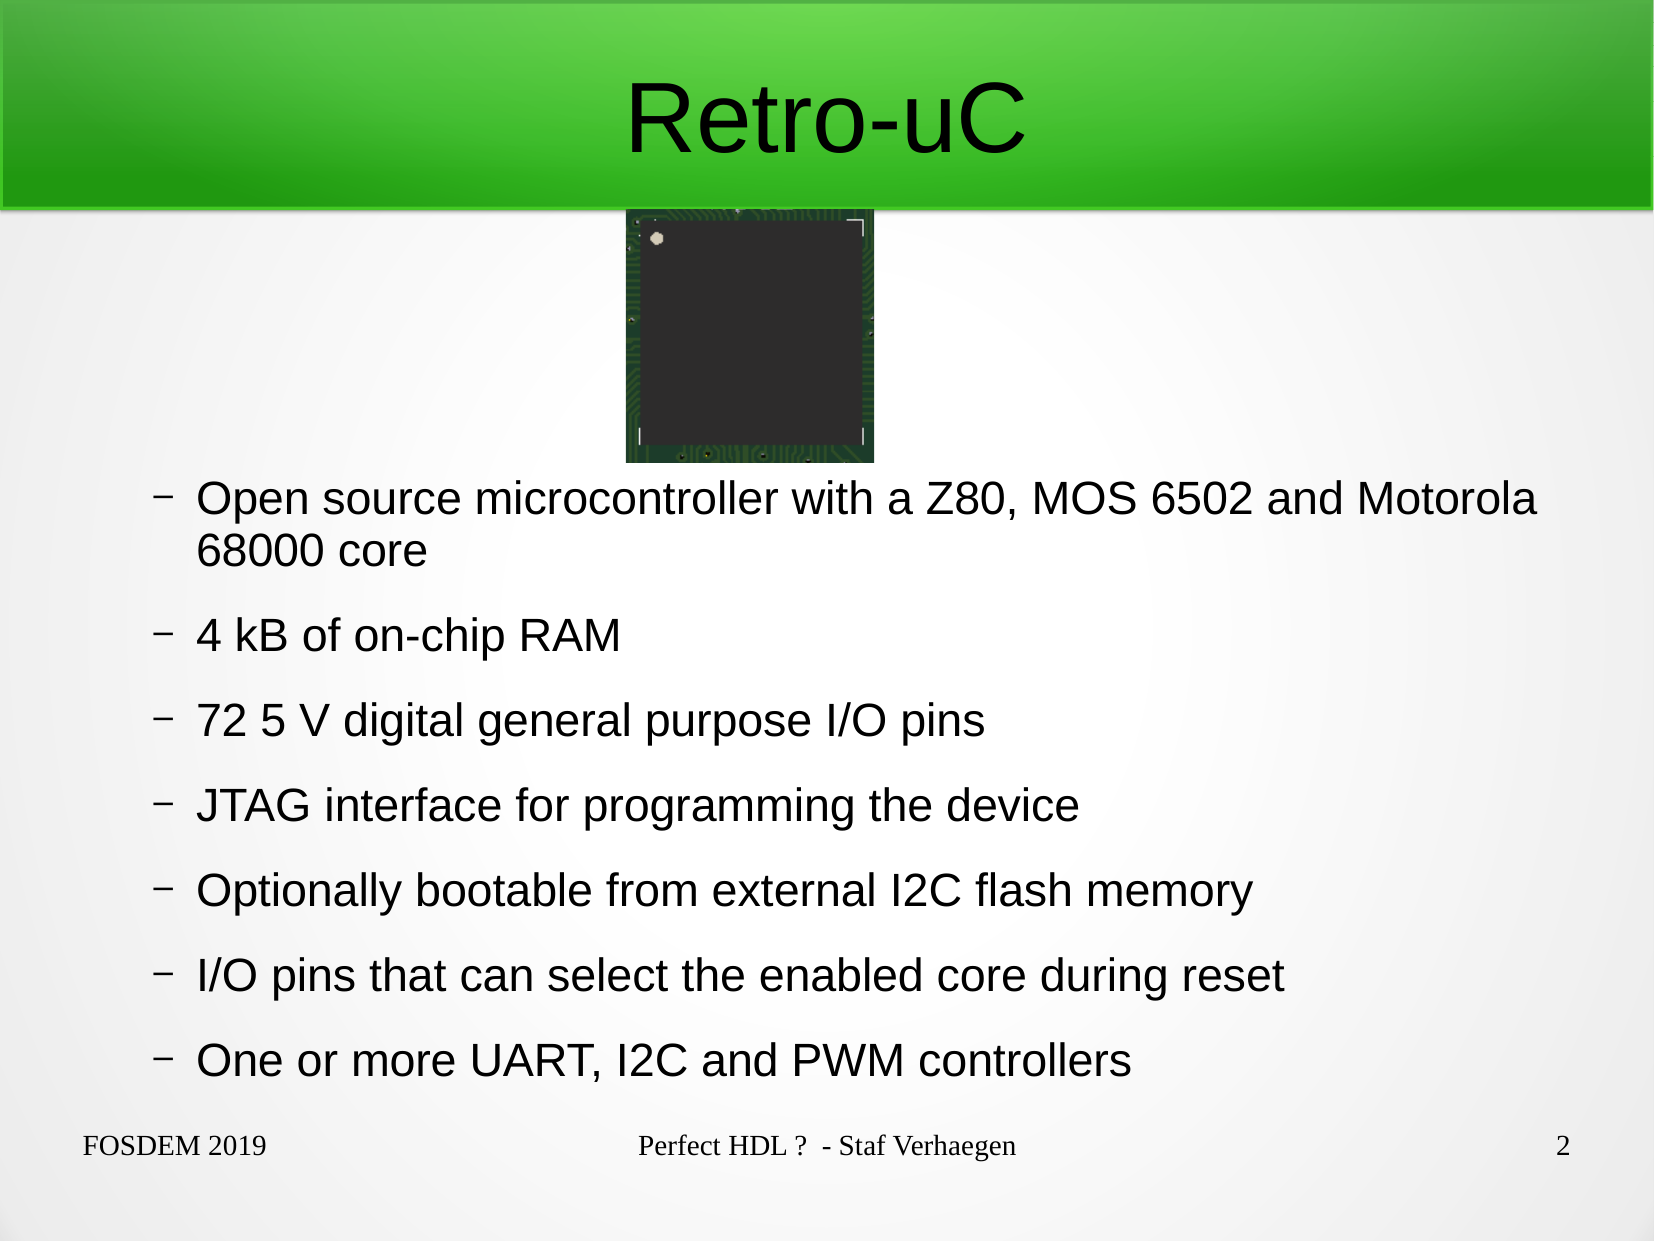

# Retro-uC
Open source microcontroller with a Z80, MOS 6502 and Motorola 68000 core
4 kB of on-chip RAM
72 5 V digital general purpose I/O pins
JTAG interface for programming the device
Optionally bootable from external I2C flash memory
I/O pins that can select the enabled core during reset
One or more UART, I2C and PWM controllers
FOSDEM 2019
Perfect HDL ? - Staf Verhaegen
2